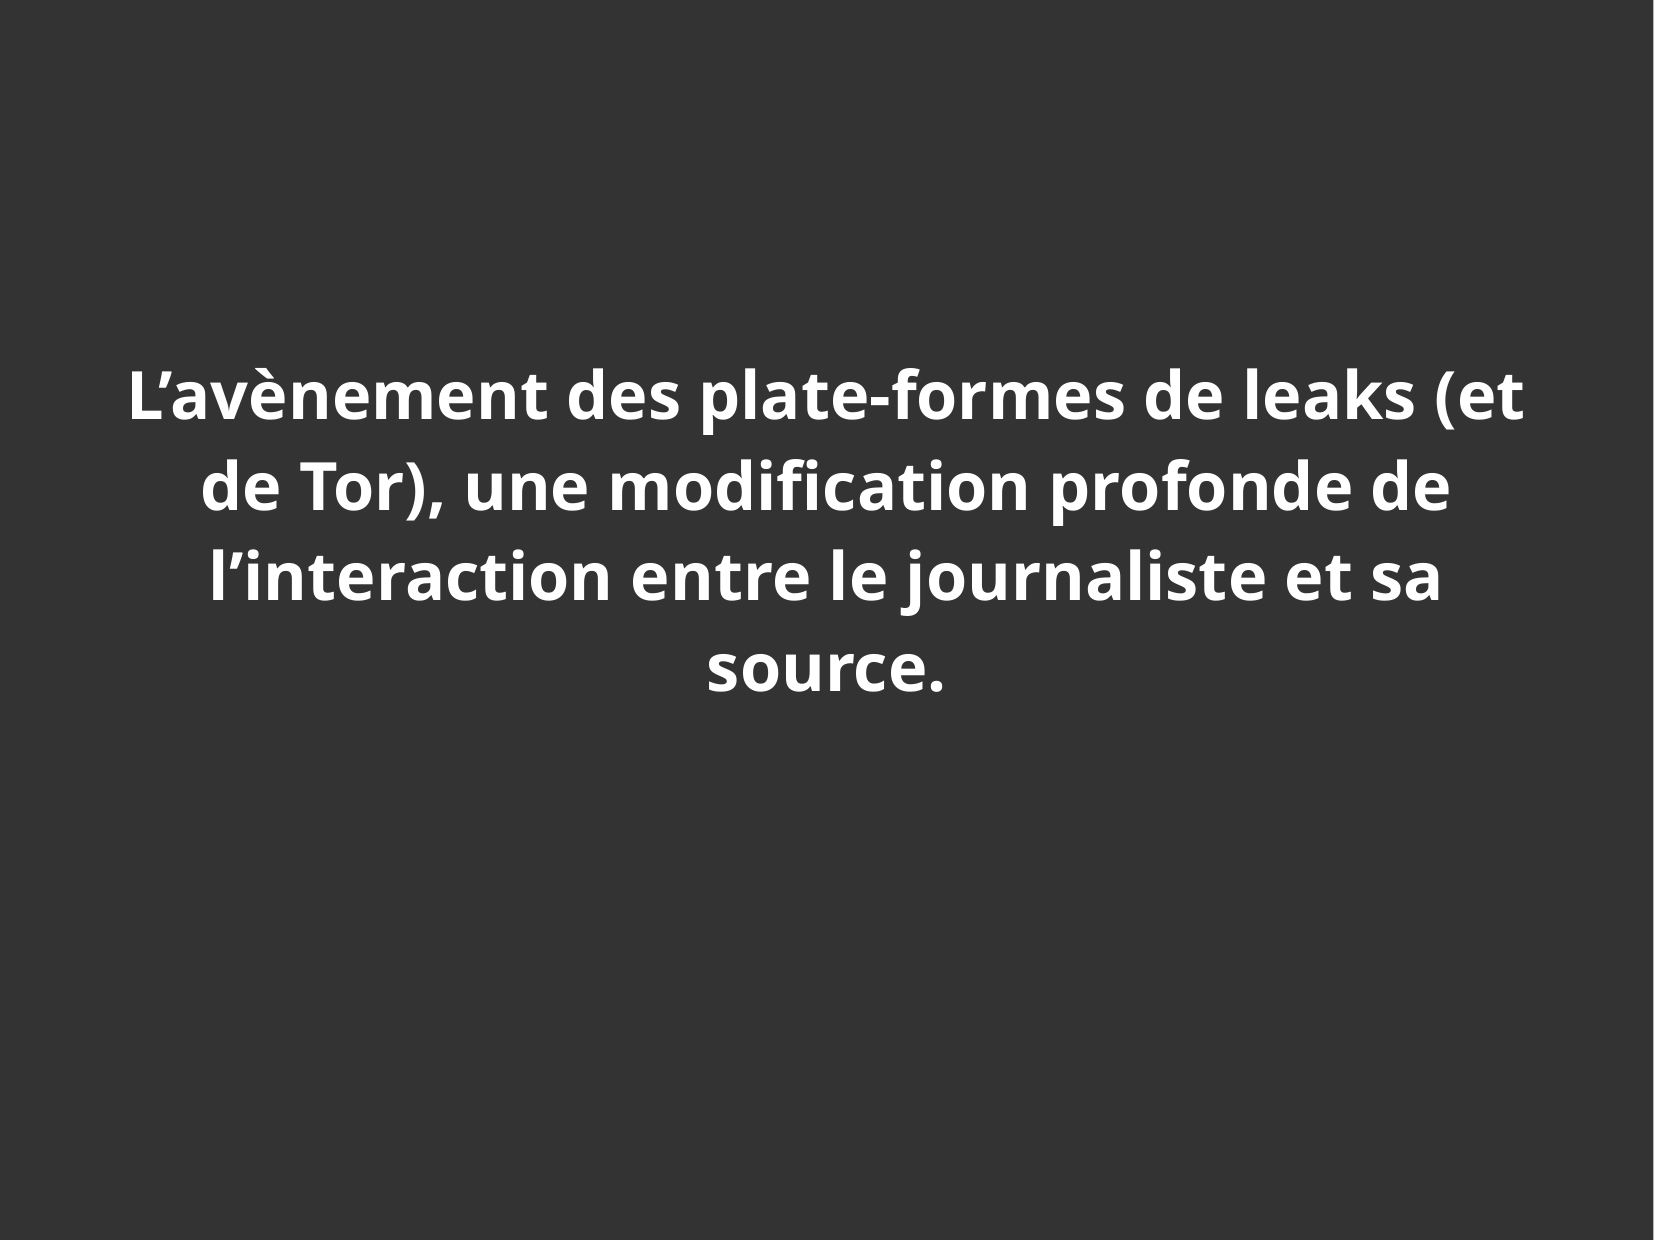

# L’avènement des plate-formes de leaks (et de Tor), une modification profonde de l’interaction entre le journaliste et sa source.